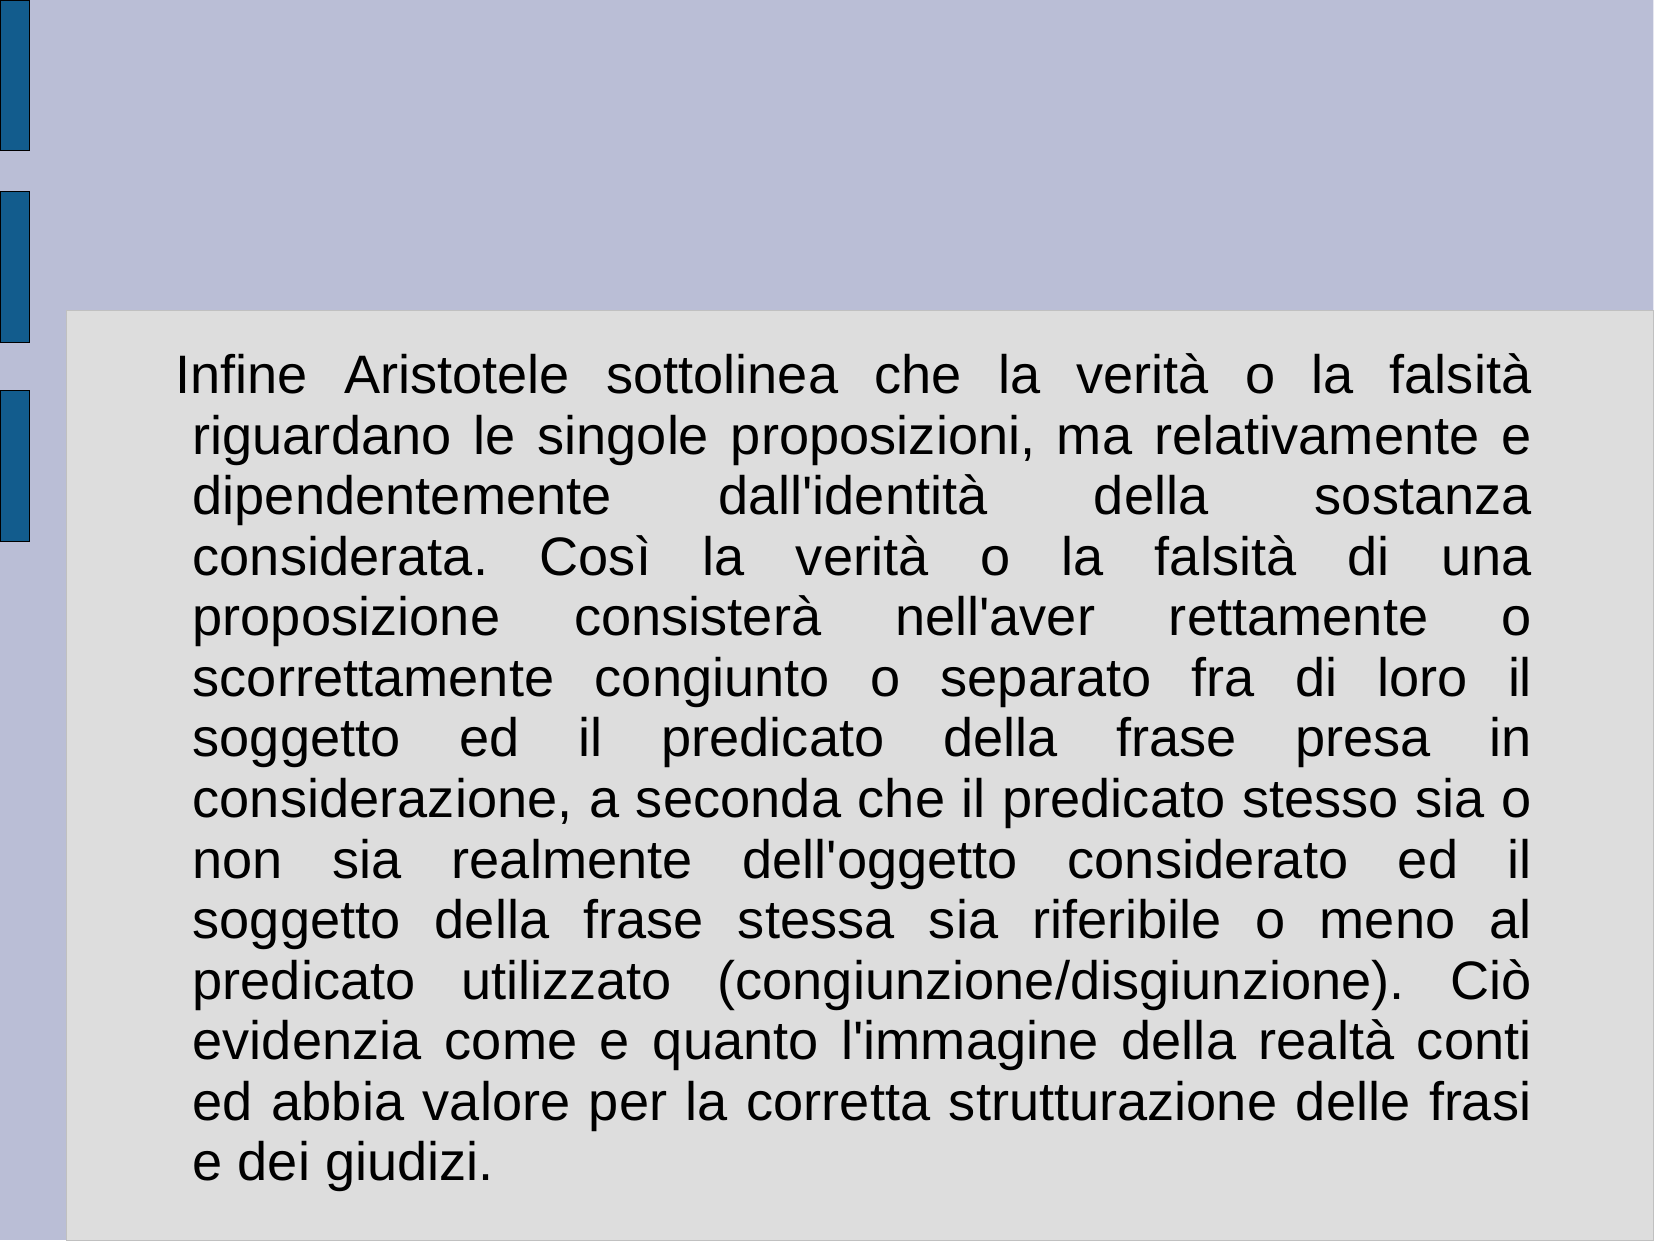

#
 Infine Aristotele sottolinea che la verità o la falsità riguardano le singole proposizioni, ma relativamente e dipendentemente dall'identità della sostanza considerata. Così la verità o la falsità di una proposizione consisterà nell'aver rettamente o scorrettamente congiunto o separato fra di loro il soggetto ed il predicato della frase presa in considerazione, a seconda che il predicato stesso sia o non sia realmente dell'oggetto considerato ed il soggetto della frase stessa sia riferibile o meno al predicato utilizzato (congiunzione/disgiunzione). Ciò evidenzia come e quanto l'immagine della realtà conti ed abbia valore per la corretta strutturazione delle frasi e dei giudizi.